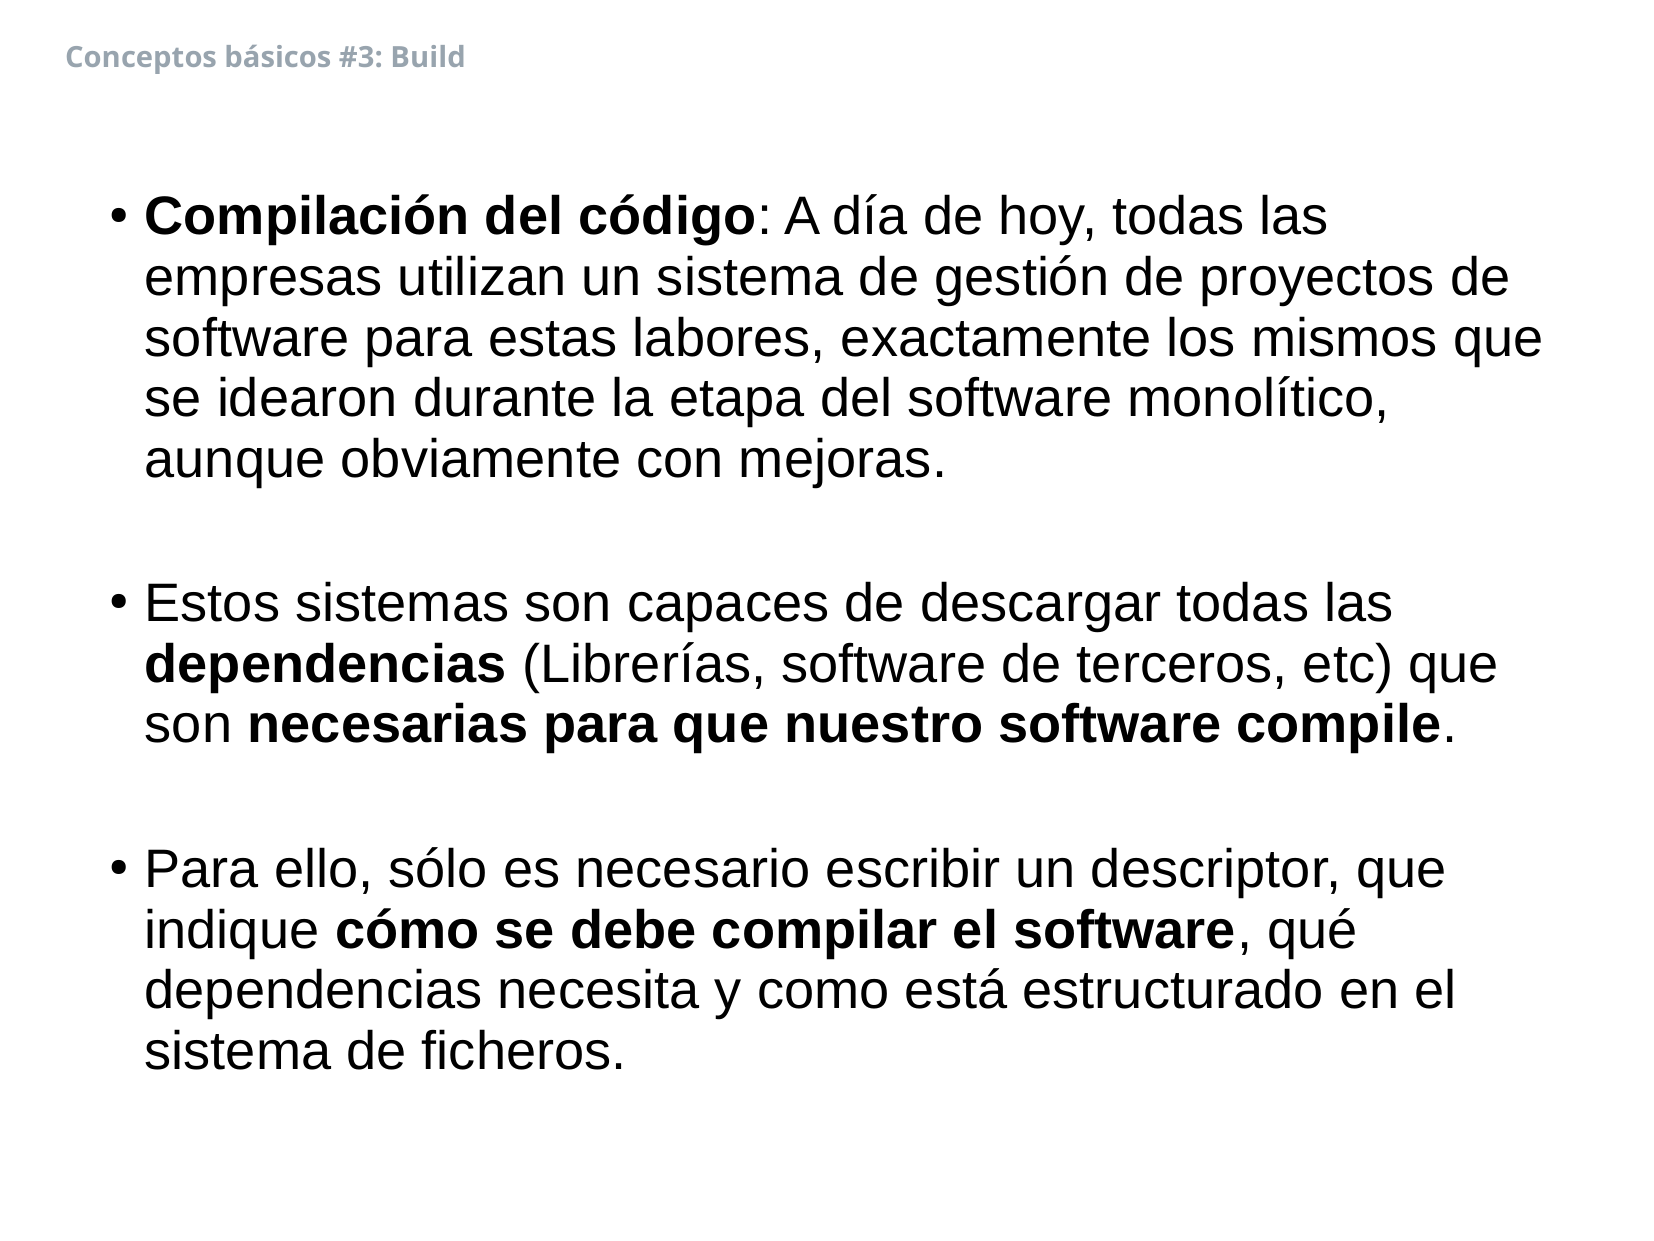

Conceptos básicos #3: Build
Compilación del código: A día de hoy, todas las empresas utilizan un sistema de gestión de proyectos de software para estas labores, exactamente los mismos que se idearon durante la etapa del software monolítico, aunque obviamente con mejoras.
Estos sistemas son capaces de descargar todas las dependencias (Librerías, software de terceros, etc) que son necesarias para que nuestro software compile.
Para ello, sólo es necesario escribir un descriptor, que indique cómo se debe compilar el software, qué dependencias necesita y como está estructurado en el sistema de ficheros.